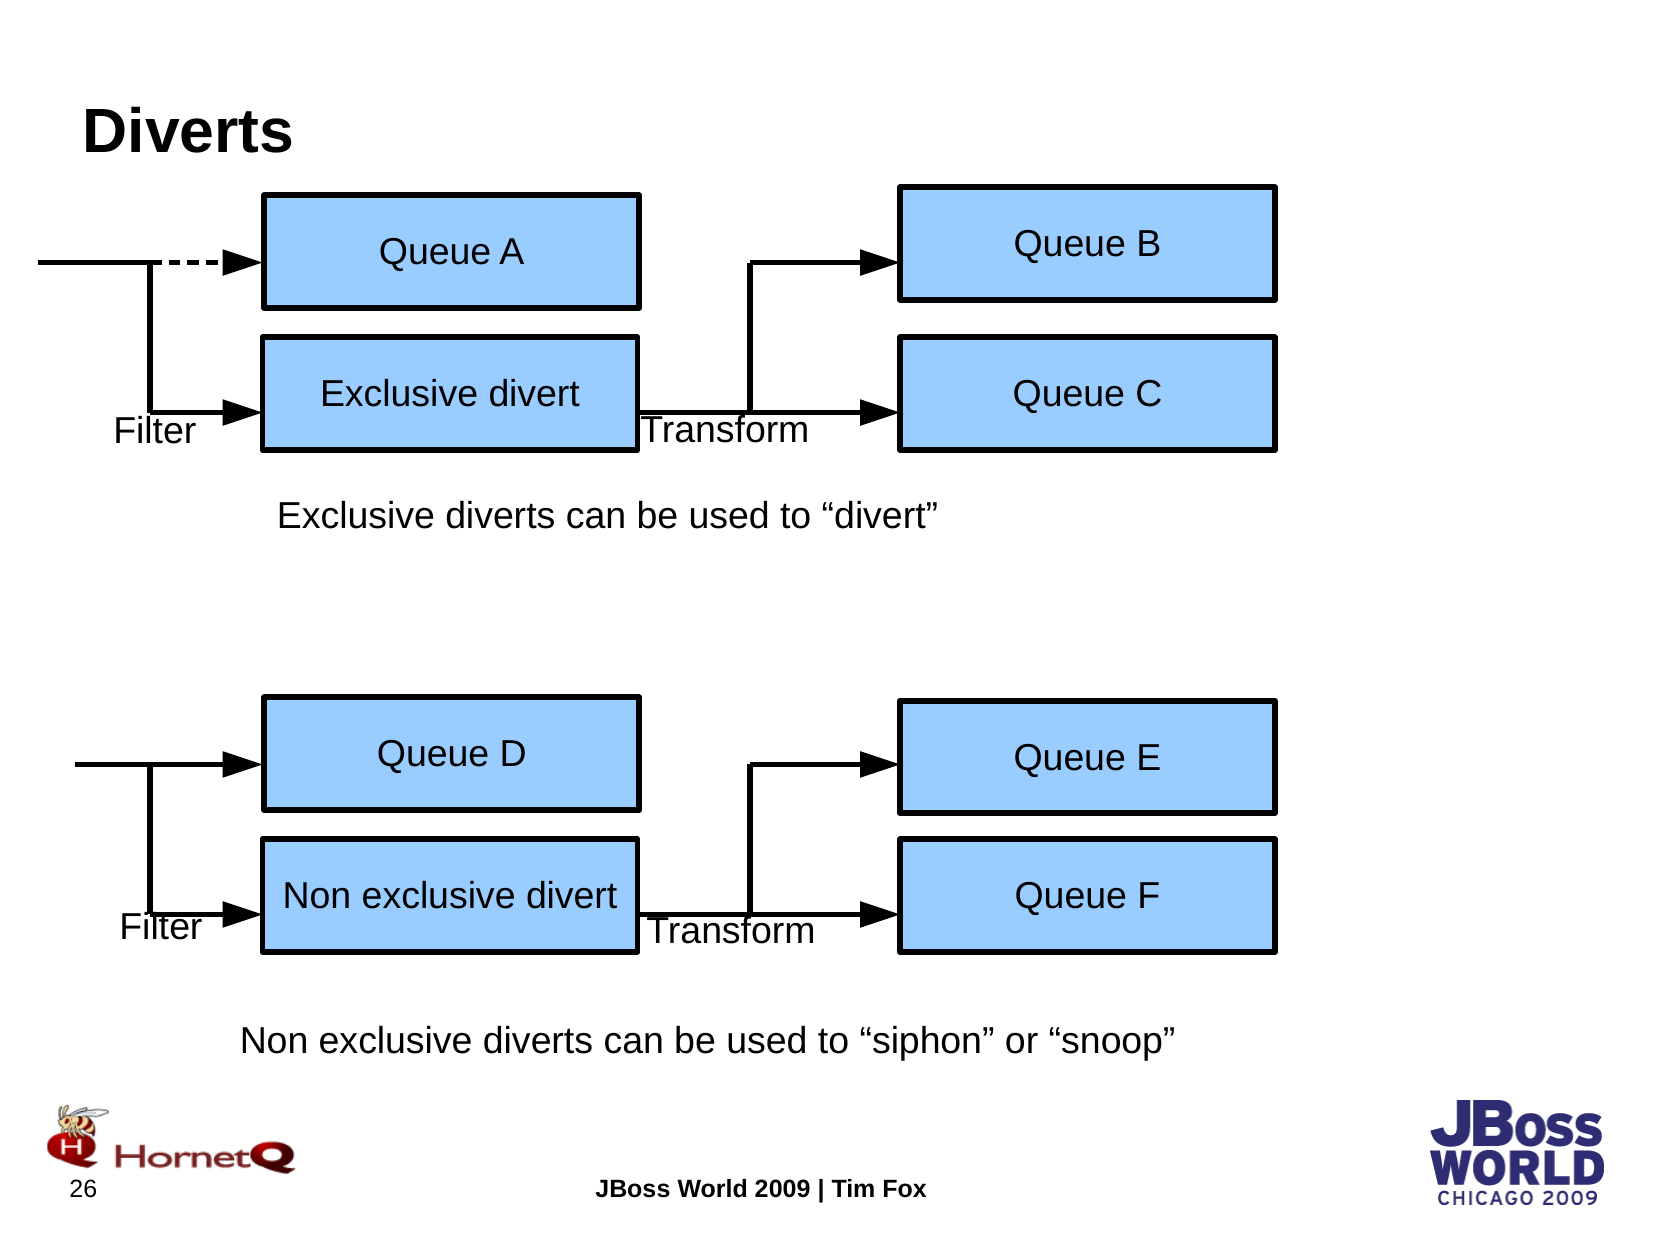

# Diverts
Queue B
Queue A
Exclusive divert
Queue C
Transform
Filter
Exclusive diverts can be used to “divert”
Queue D
Queue E
Non exclusive divert
Queue F
Filter
Transform
Non exclusive diverts can be used to “siphon” or “snoop”